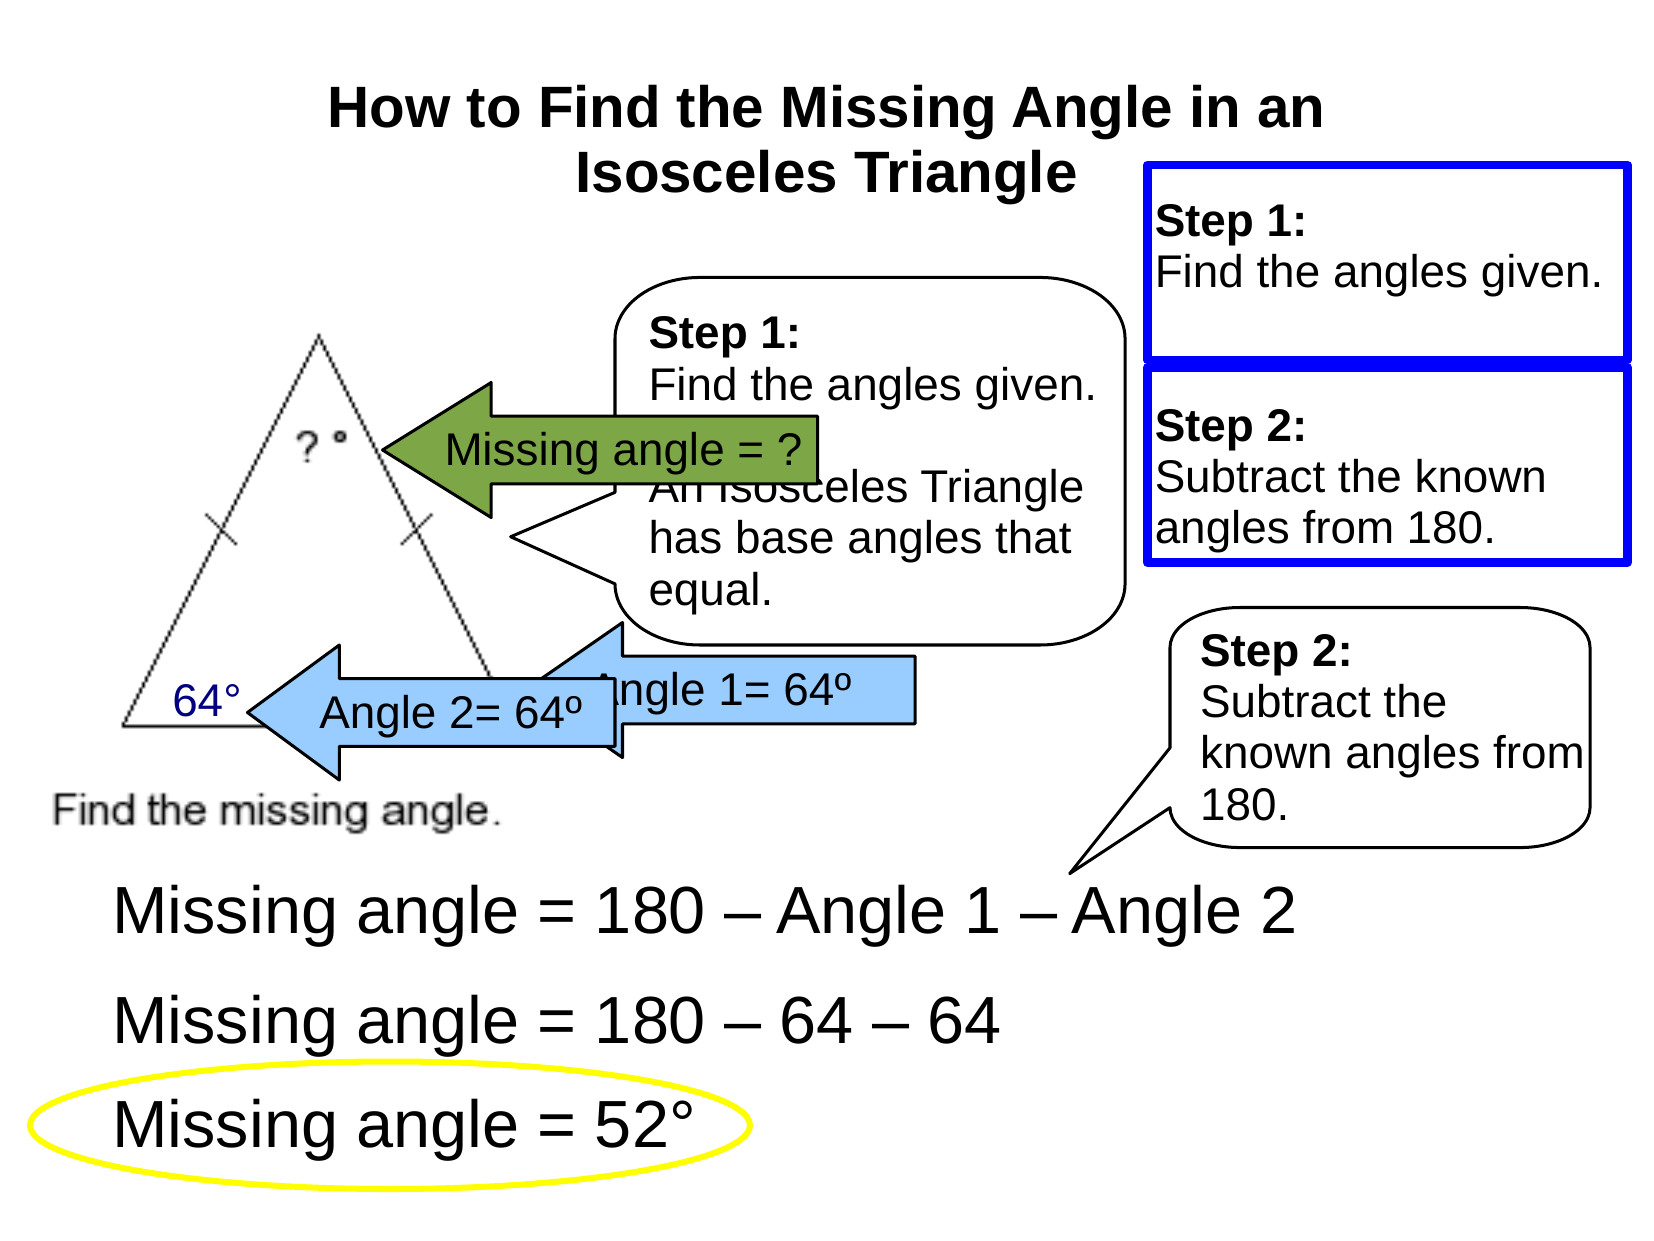

How to Find the Missing Angle in an Isosceles Triangle
Step 1:
Find the angles given.
Step 2:
Subtract the known angles from 180.
Step 1:
Find the angles given.
An Isosceles Triangle
has base angles that
equal.
Missing angle = ?
Step 2:
Subtract the
known angles from
180.
Angle 1= 64º
Angle 2= 64º
64°
Missing angle = 180 – Angle 1 – Angle 2
Missing angle = 180 – 64 – 64
Missing angle = 52°